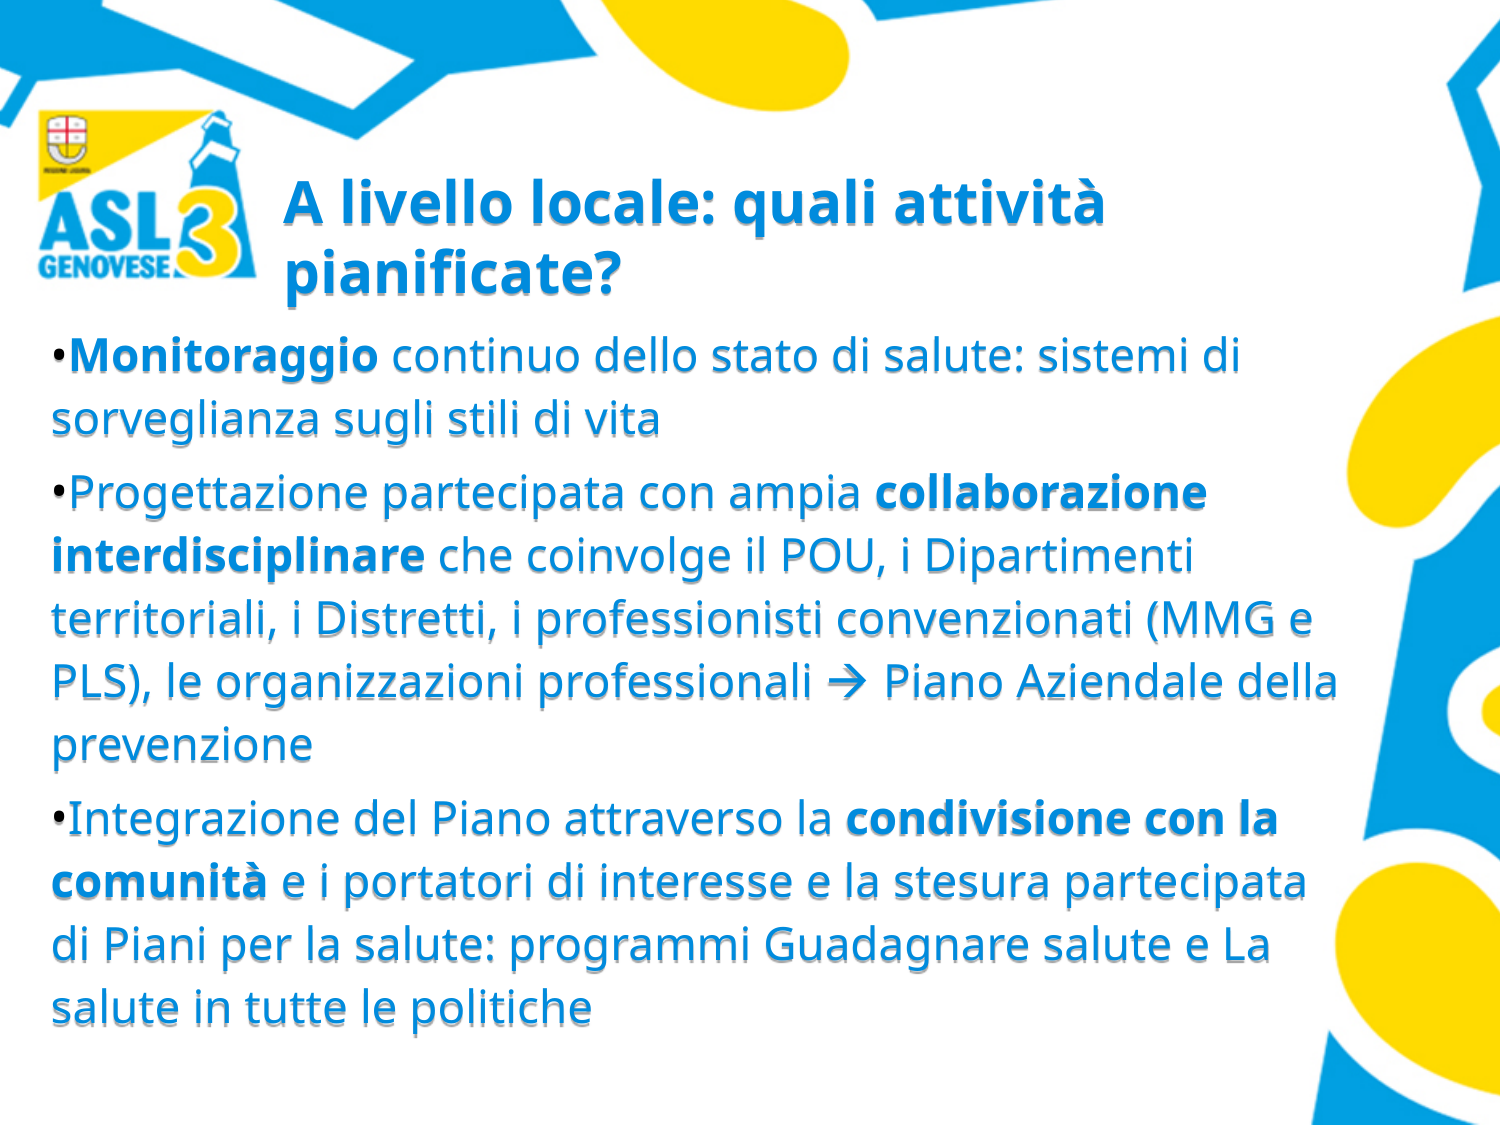

# A livello locale: quali attività pianificate?
Monitoraggio continuo dello stato di salute: sistemi di sorveglianza sugli stili di vita
Progettazione partecipata con ampia collaborazione interdisciplinare che coinvolge il POU, i Dipartimenti territoriali, i Distretti, i professionisti convenzionati (MMG e PLS), le organizzazioni professionali  Piano Aziendale della prevenzione
Integrazione del Piano attraverso la condivisione con la comunità e i portatori di interesse e la stesura partecipata di Piani per la salute: programmi Guadagnare salute e La salute in tutte le politiche